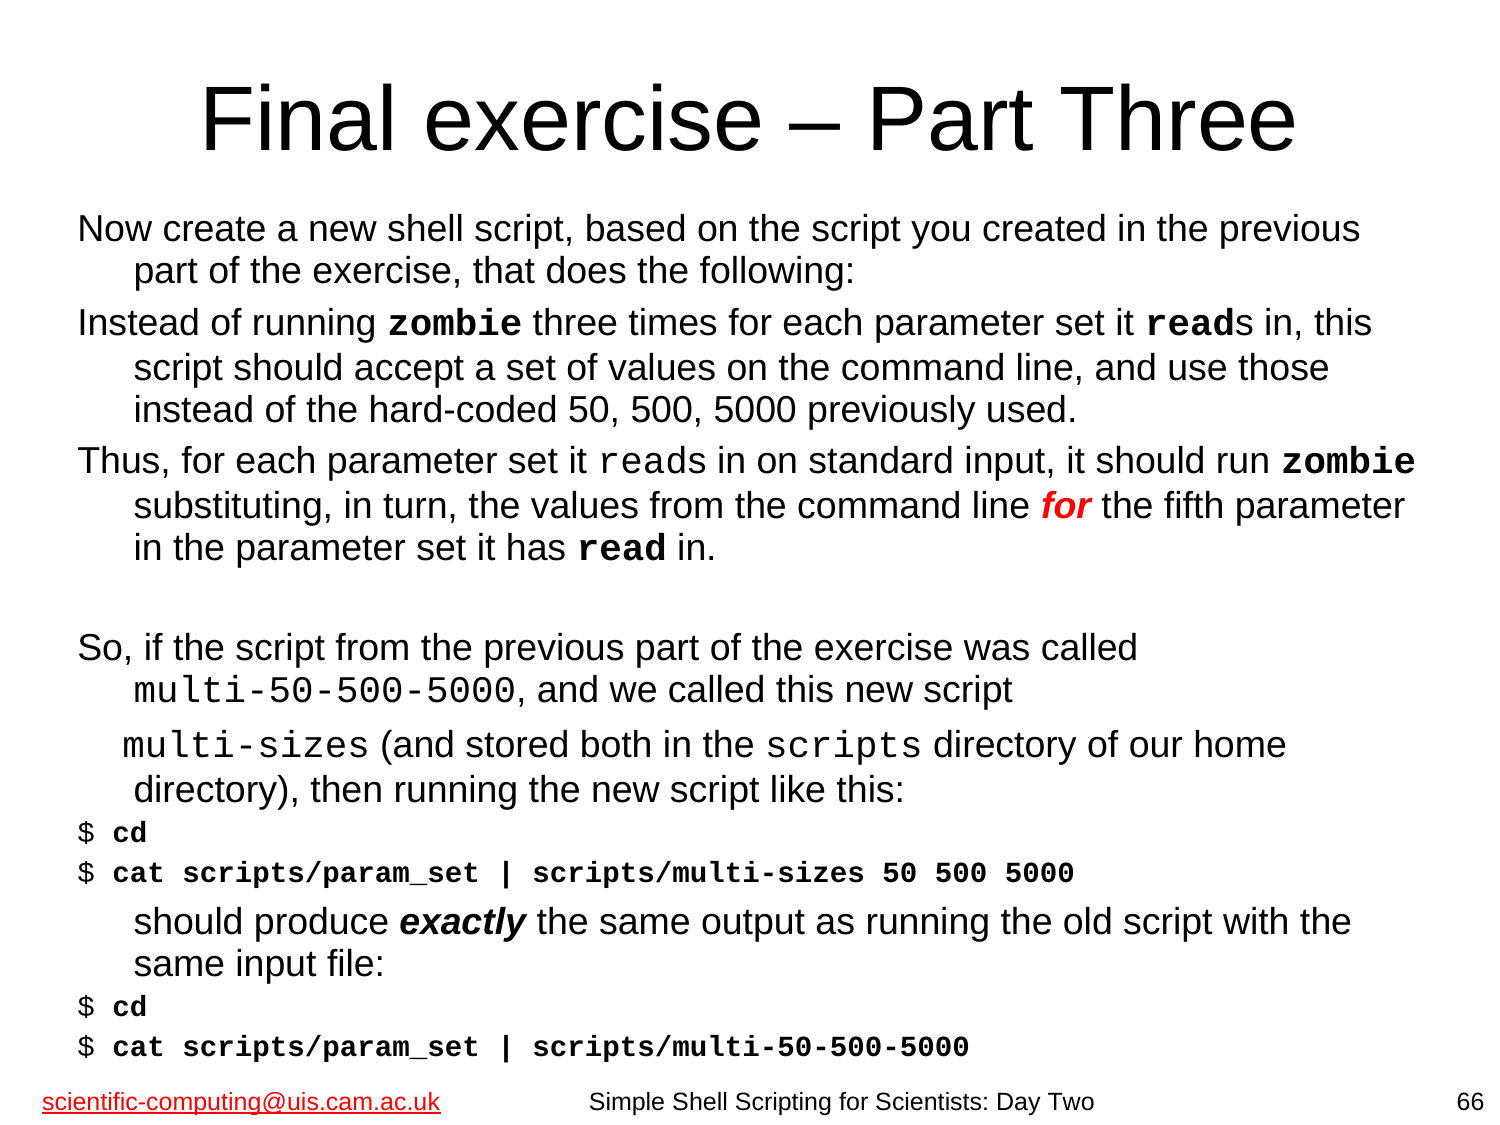

# Final exercise – Part Three
Now create a new shell script, based on the script you created in the previous part of the exercise, that does the following:
Instead of running zombie three times for each parameter set it reads in, this script should accept a set of values on the command line, and use those instead of the hard-coded 50, 500, 5000 previously used.
Thus, for each parameter set it reads in on standard input, it should run zombie substituting, in turn, the values from the command line for the fifth parameter in the parameter set it has read in.
So, if the script from the previous part of the exercise was called multi-50-500-5000, and we called this new script
 multi-sizes (and stored both in the scripts directory of our home directory), then running the new script like this:
$ cd
$ cat scripts/param_set | scripts/multi-sizes 50 500 5000
	should produce exactly the same output as running the old script with the same input file:
$ cd
$ cat scripts/param_set | scripts/multi-50-500-5000
escience-support@ucs.cam.ac.uk	Simple Shell Scripting for Scientists: Day Two
66